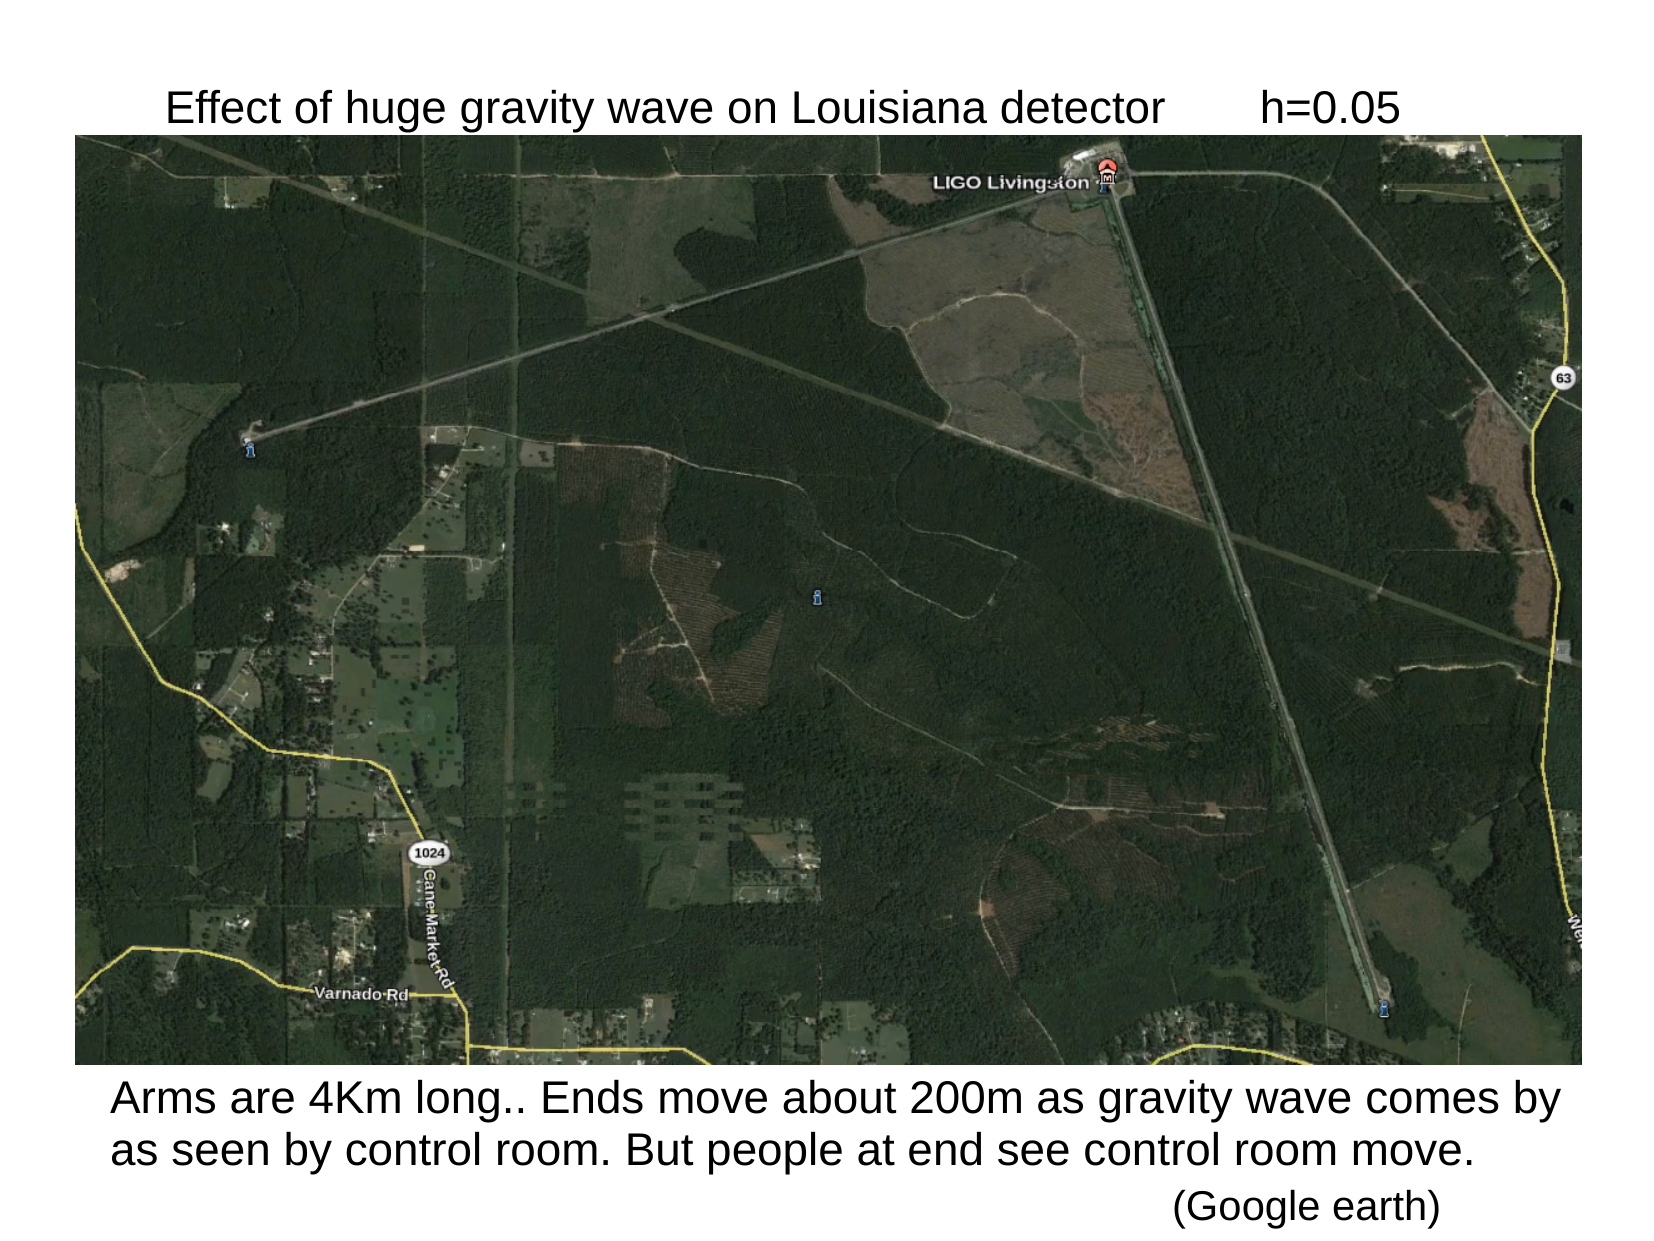

Effect of huge gravity wave on Louisiana detector
h=0.05
Arms are 4Km long.. Ends move about 200m as gravity wave comes by
as seen by control room. But people at end see control room move.
(Google earth)